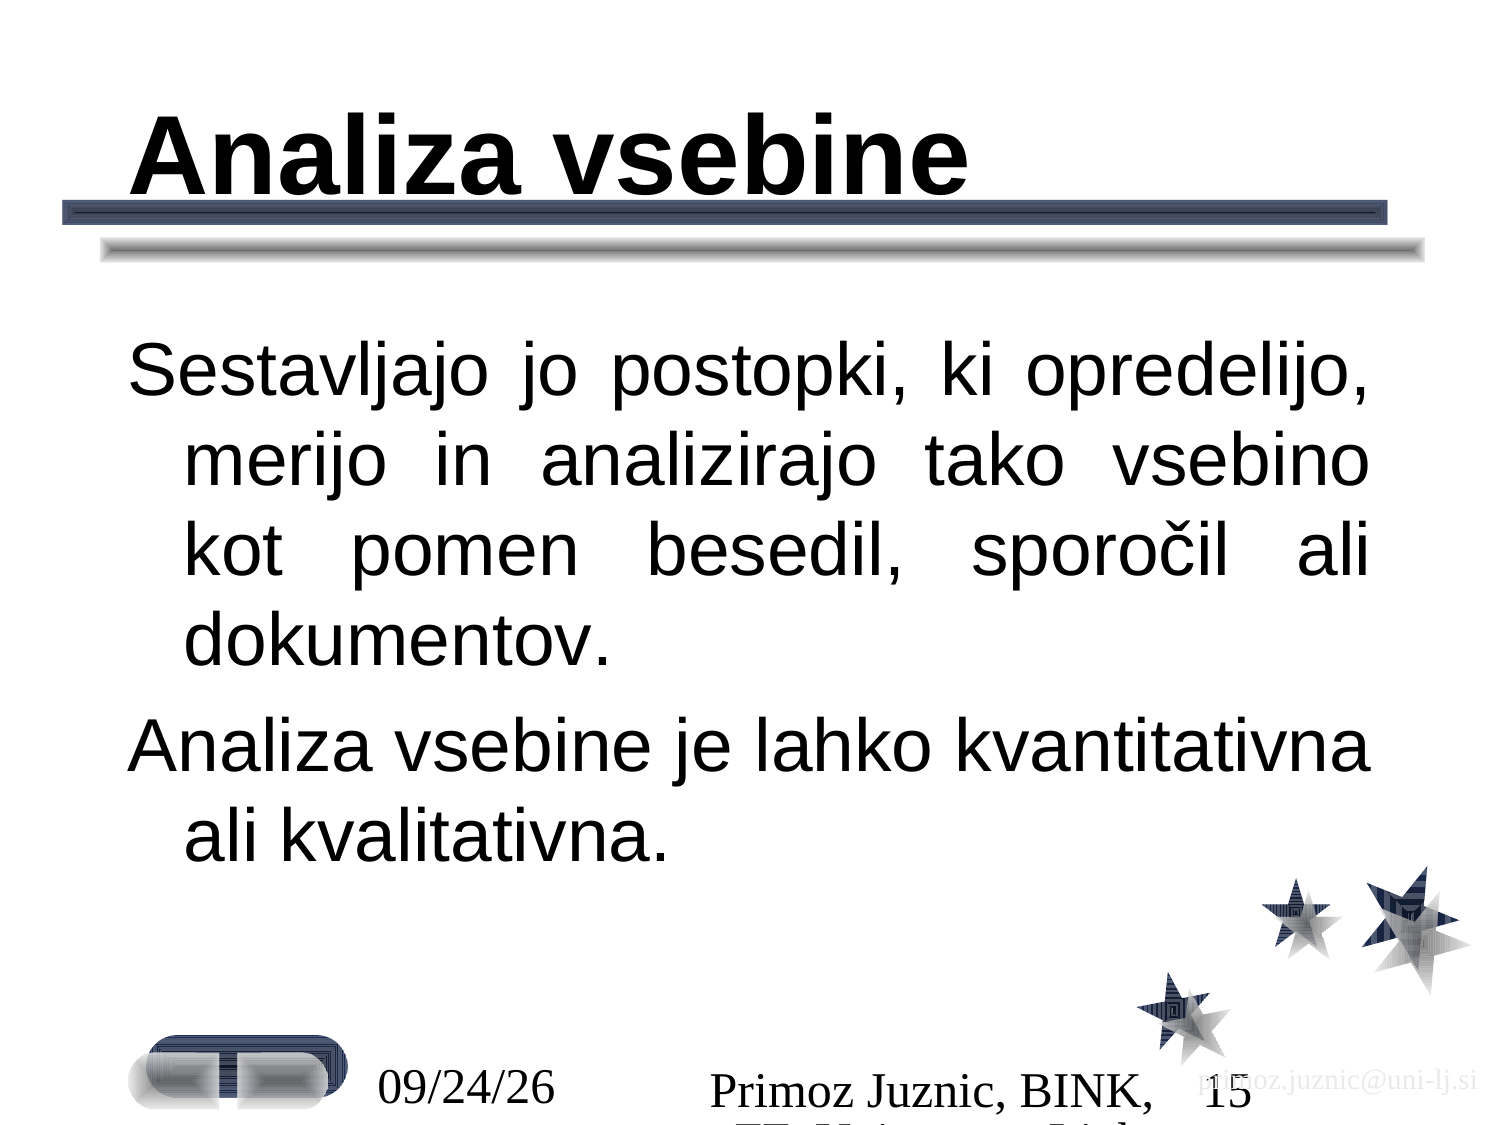

# Analiza vsebine
Sestavljajo jo postopki, ki opredelijo, merijo in analizirajo tako vsebino kot pomen besedil, sporočil ali dokumentov.
Analiza vsebine je lahko kvantitativna ali kvalitativna.
Primoz Juznic, BINK, FF, Univerza v Ljubljani
15